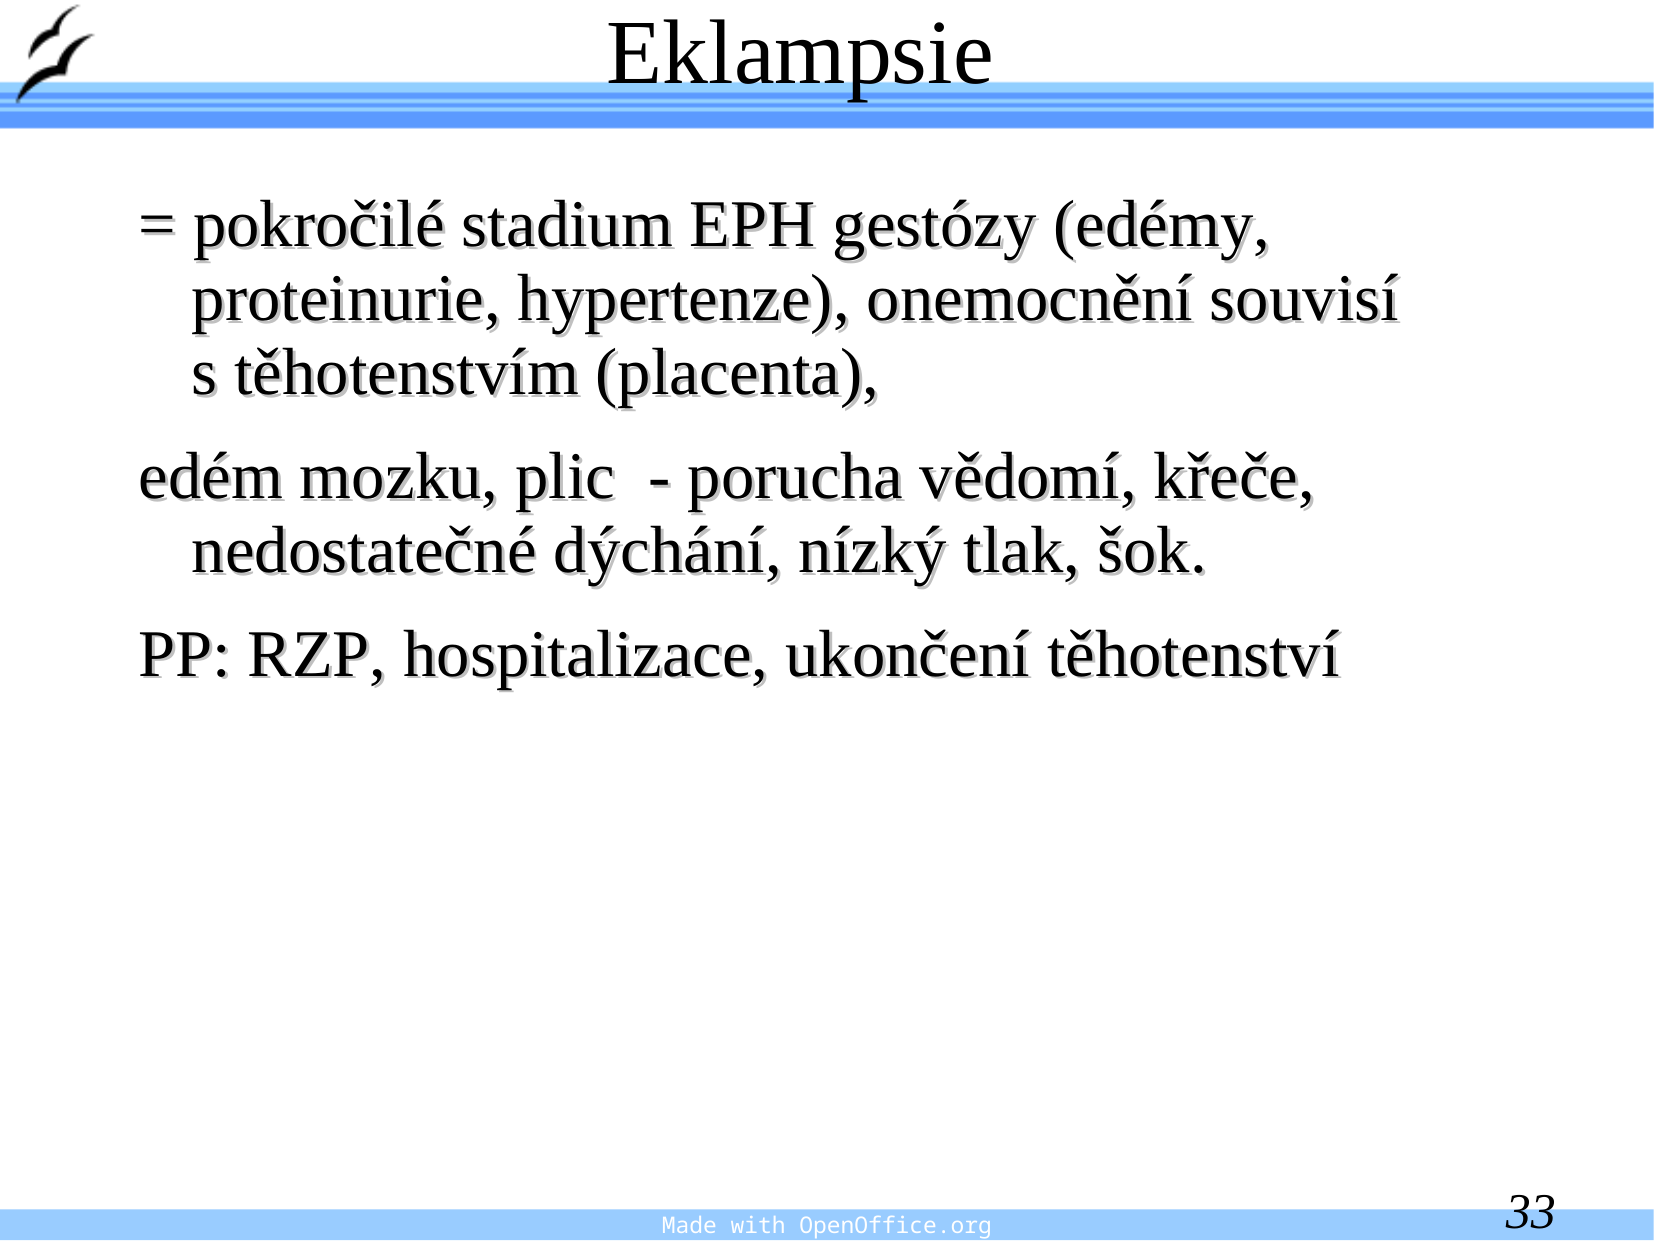

# Eklampsie
= pokročilé stadium EPH gestózy (edémy, proteinurie, hypertenze), onemocnění souvisí s těhotenstvím (placenta),
edém mozku, plic - porucha vědomí, křeče, nedostatečné dýchání, nízký tlak, šok.
PP: RZP, hospitalizace, ukončení těhotenství